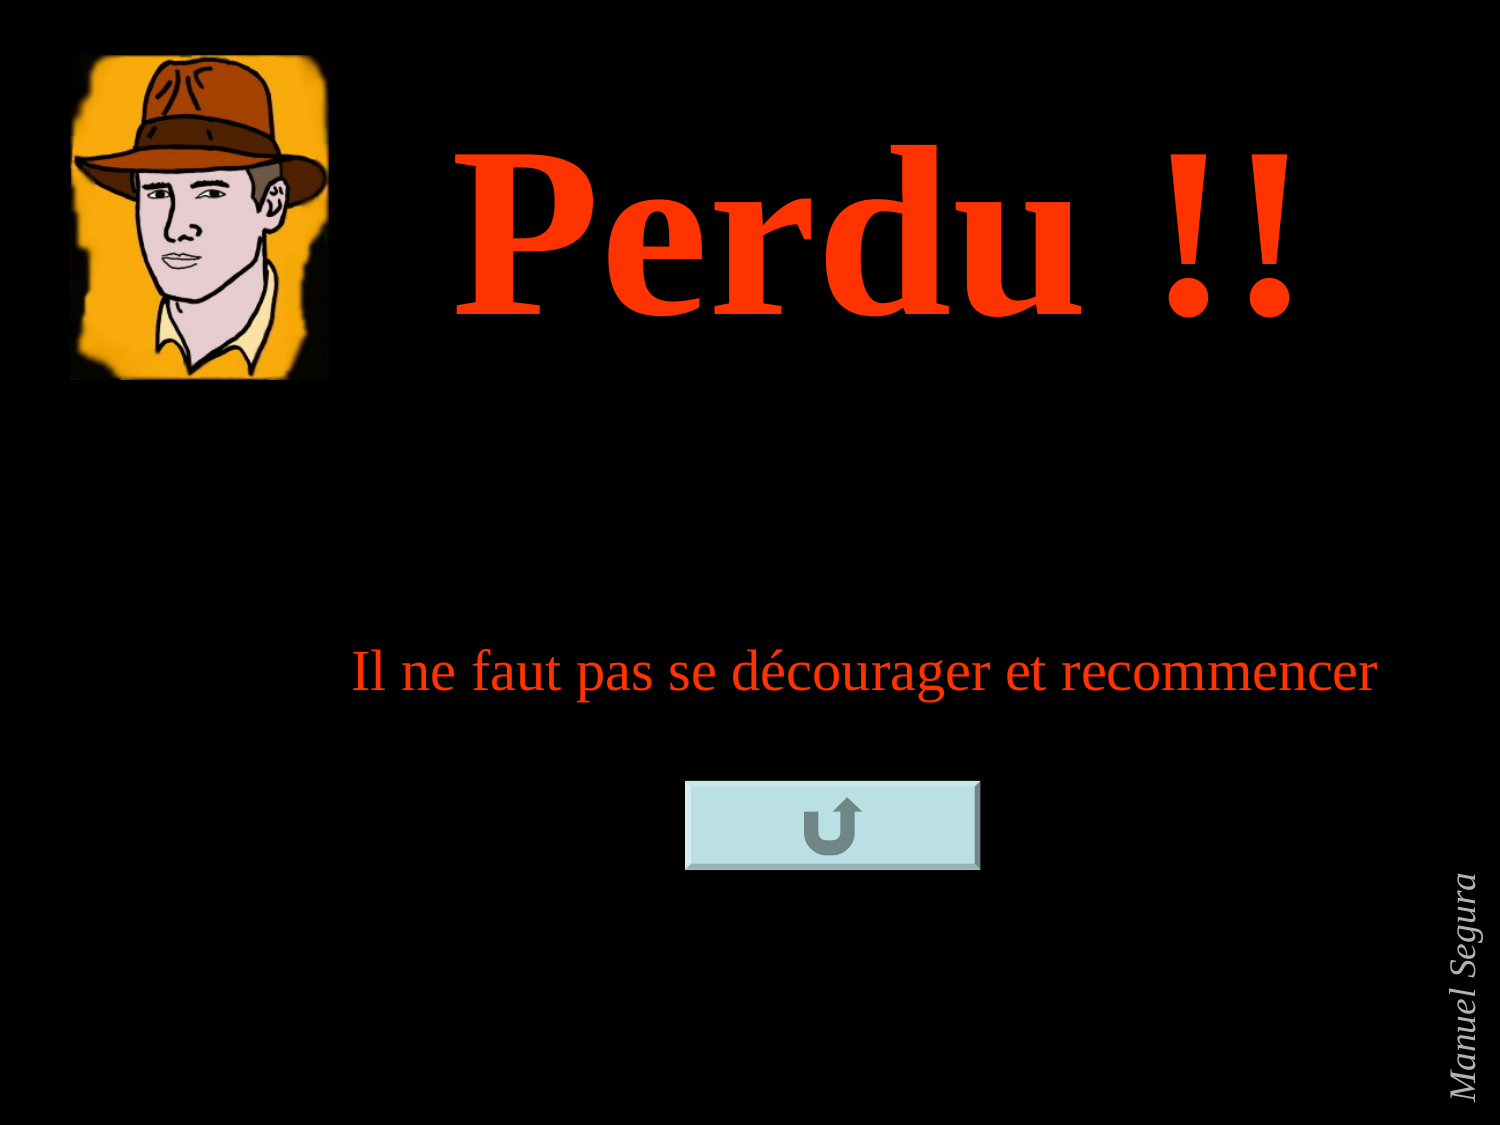

Perdu !!
Il ne faut pas se décourager et recommencer
Manuel Segura